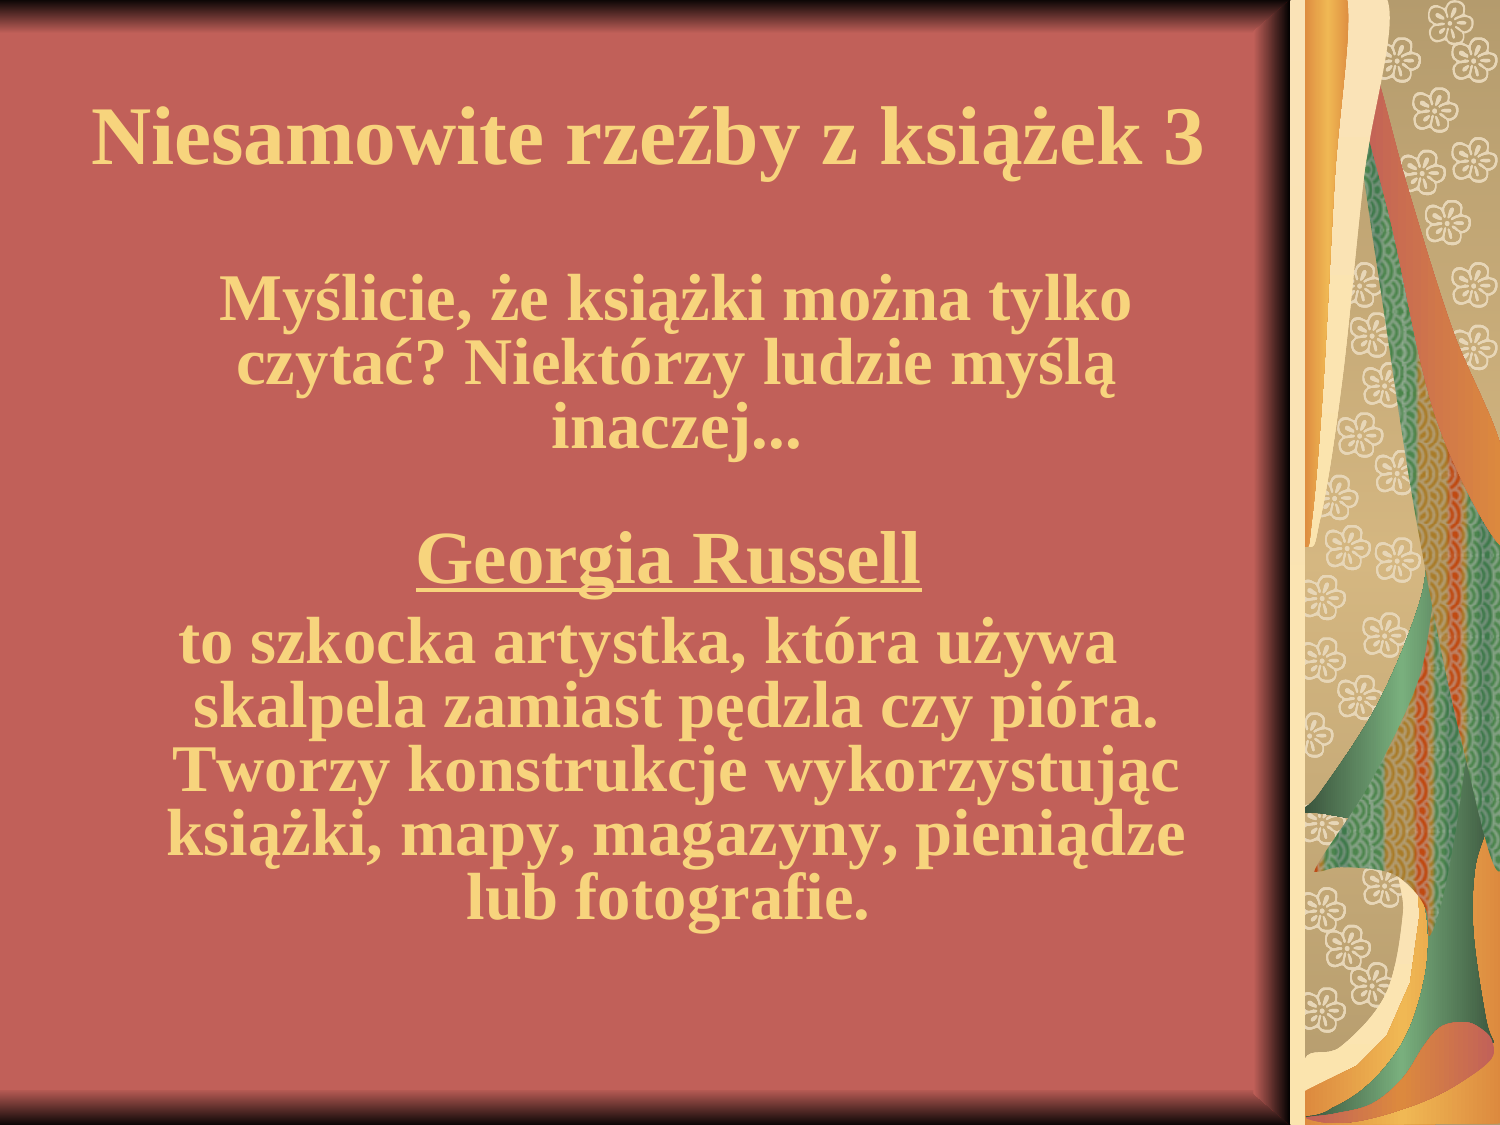

# Niesamowite rzeźby z książek 3
	Myślicie, że książki można tylko czytać? Niektórzy ludzie myślą inaczej...
Georgia Russell
to szkocka artystka, która używa skalpela zamiast pędzla czy pióra. Tworzy konstrukcje wykorzystując książki, mapy, magazyny, pieniądze lub fotografie.